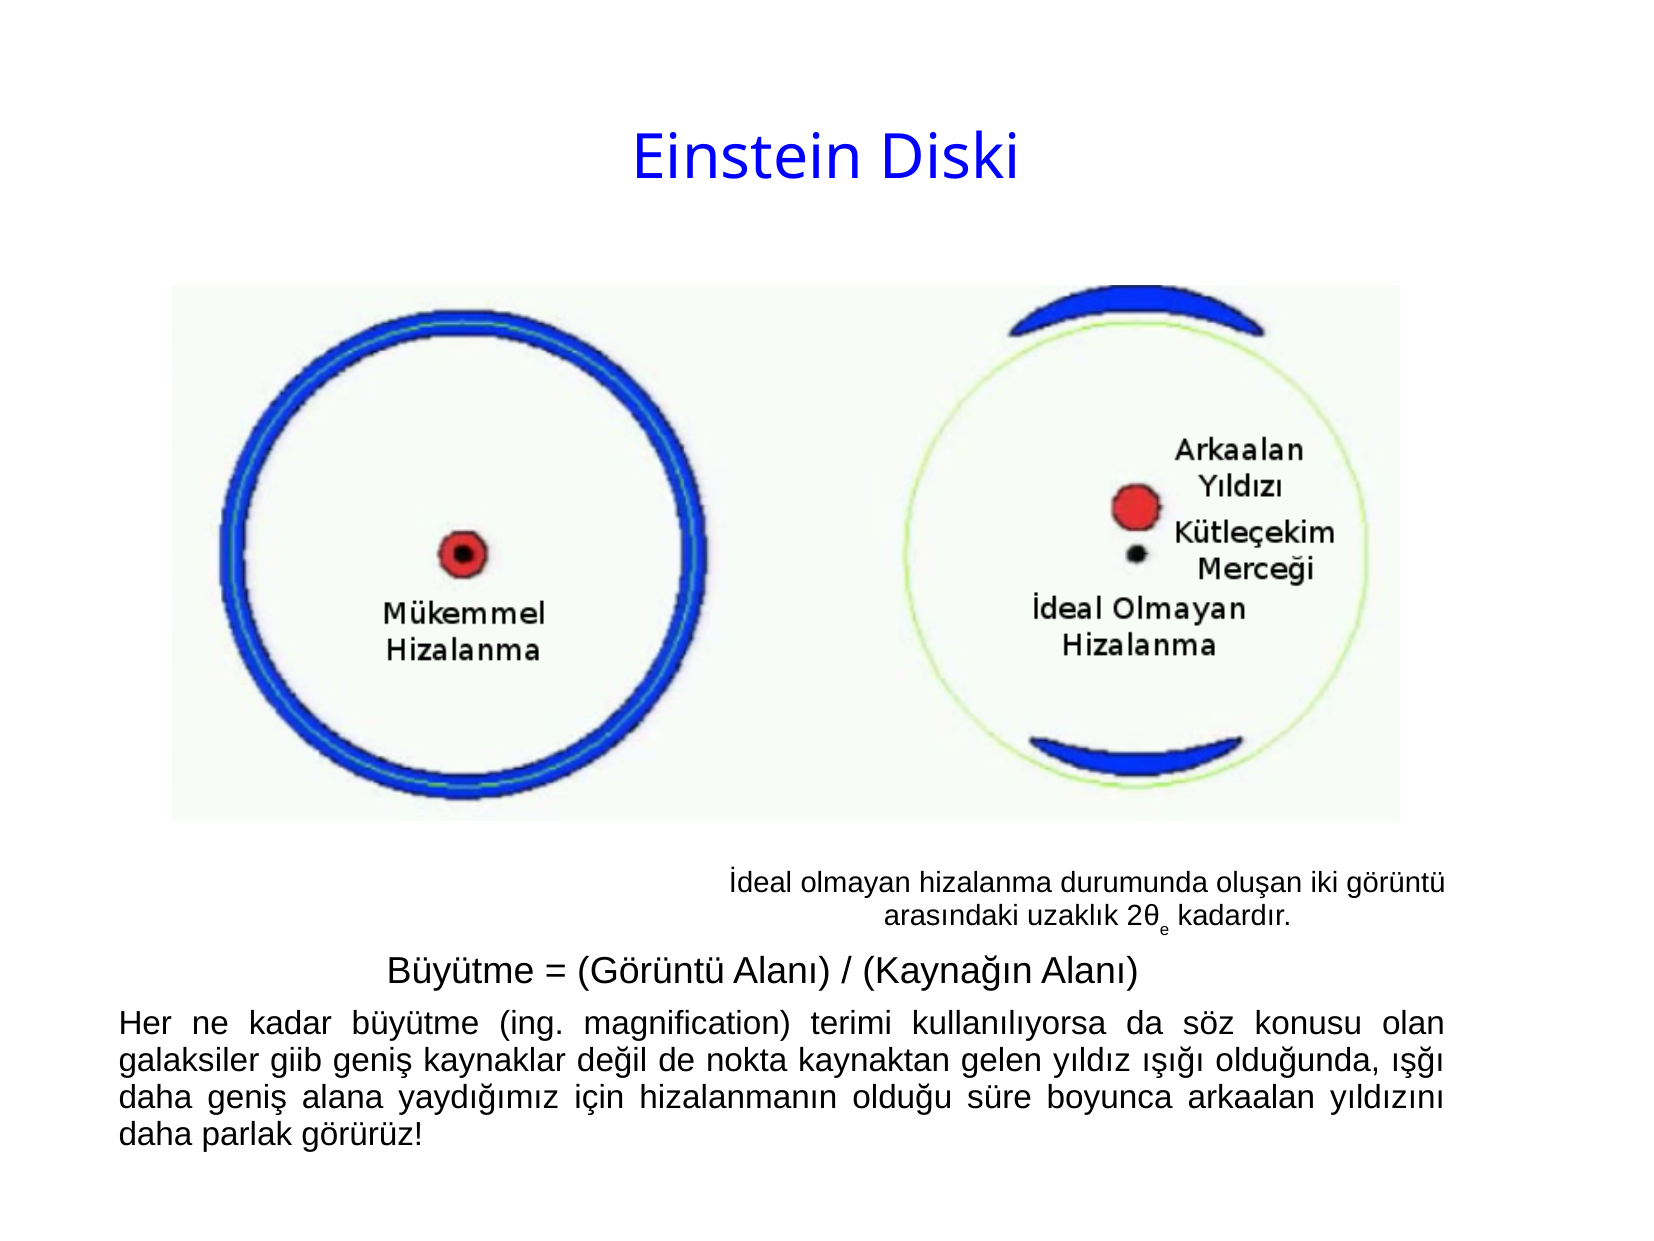

# Einstein Diski
İdeal olmayan hizalanma durumunda oluşan iki görüntü arasındaki uzaklık 2θe kadardır.
Büyütme = (Görüntü Alanı) / (Kaynağın Alanı)
Her ne kadar büyütme (ing. magnification) terimi kullanılıyorsa da söz konusu olan galaksiler giib geniş kaynaklar değil de nokta kaynaktan gelen yıldız ışığı olduğunda, ışğı daha geniş alana yaydığımız için hizalanmanın olduğu süre boyunca arkaalan yıldızını daha parlak görürüz!